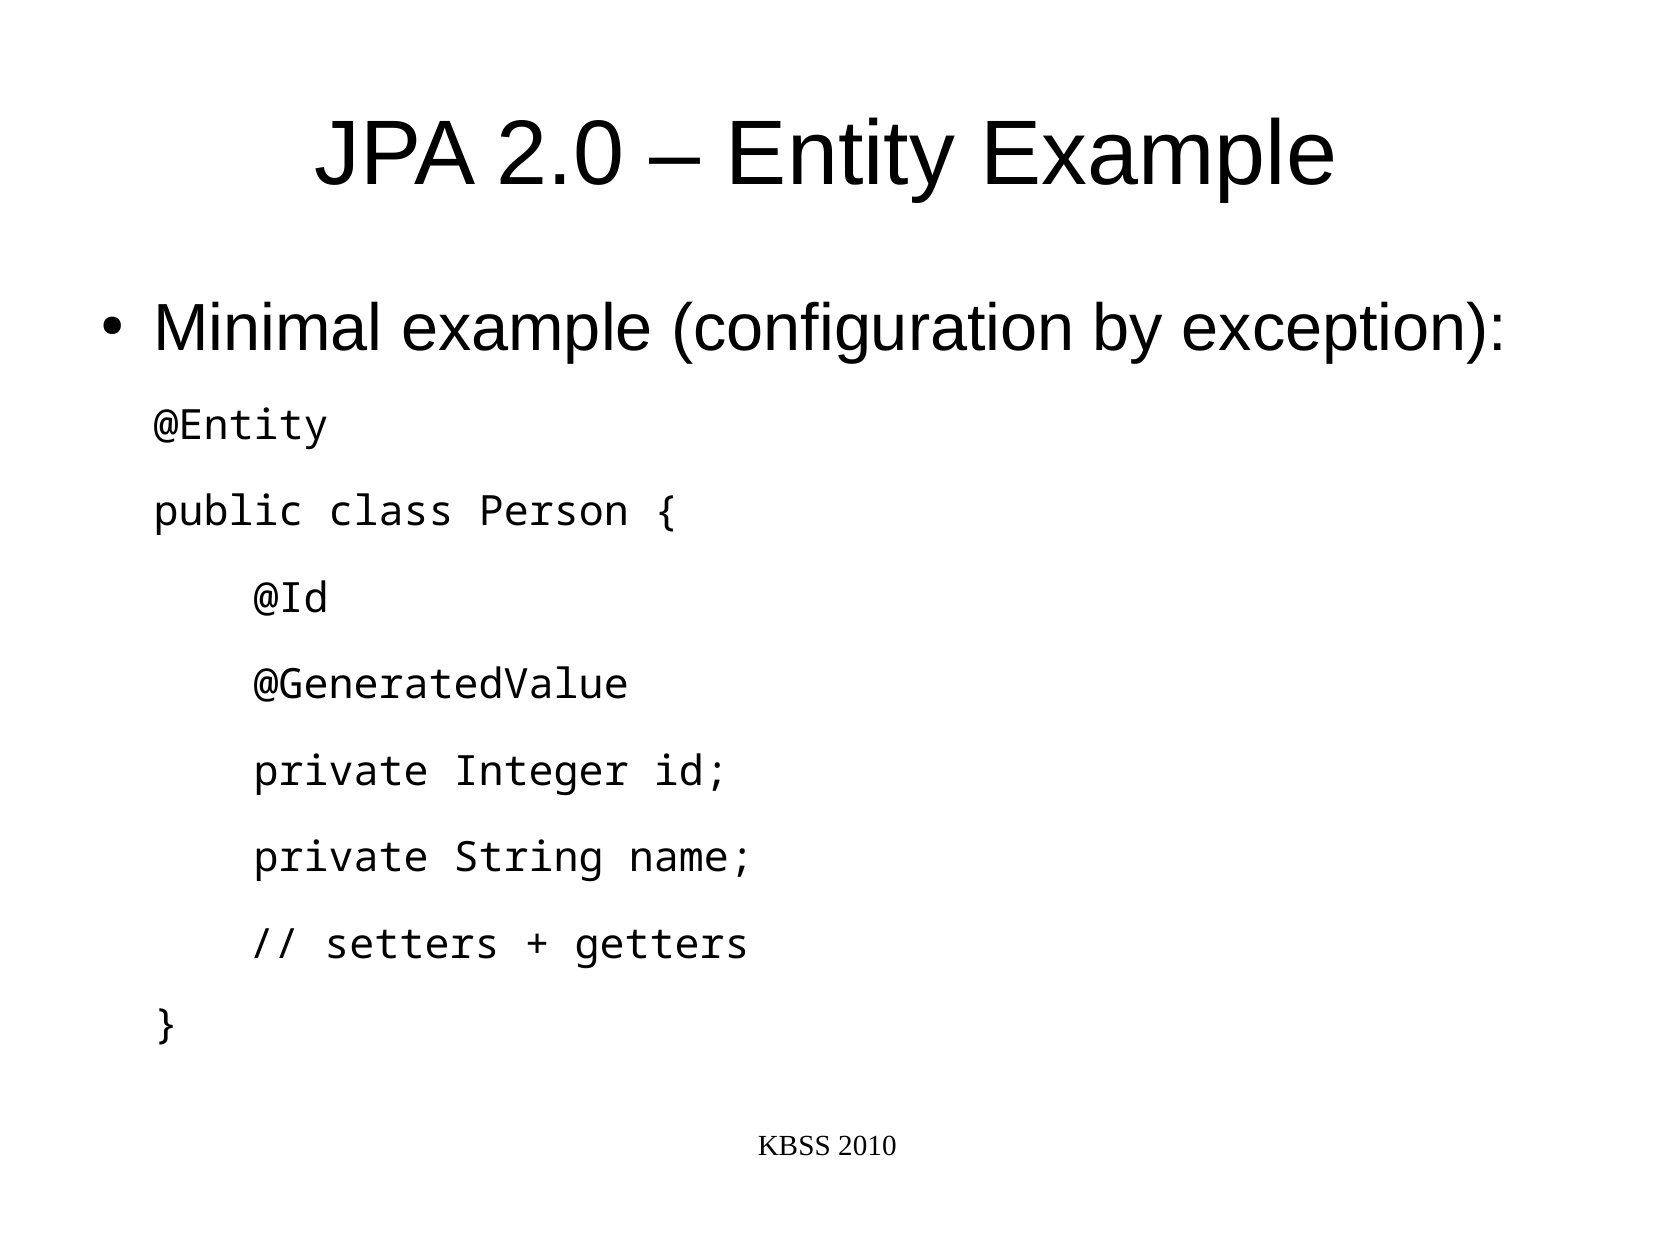

# JPA 2.0 – Entity Example
Minimal example (configuration by exception):
@Entity
public class Person {
 @Id
 @GeneratedValue
 private Integer id;
 private String name;
 // setters + getters
}
KBSS 2010